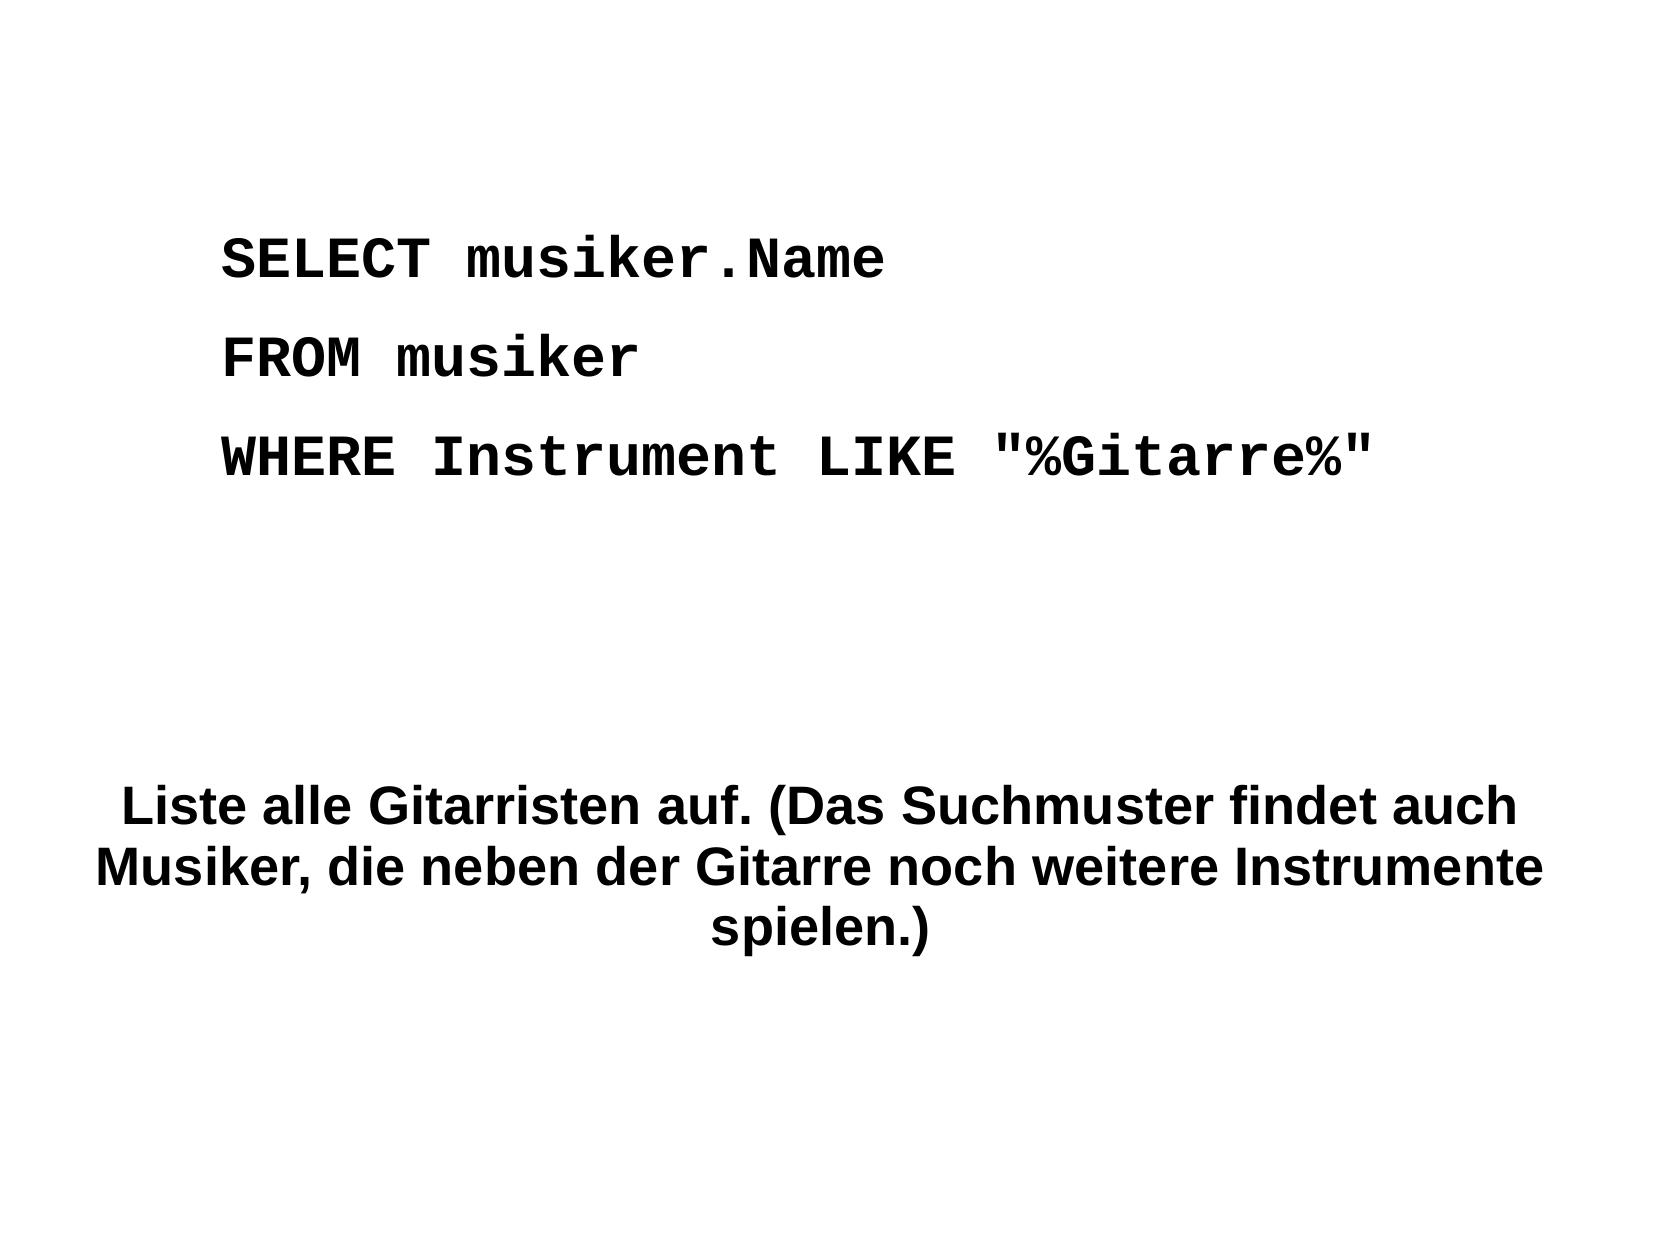

SELECT musiker.Name
FROM musiker
WHERE Instrument LIKE "%Gitarre%"
# Liste alle Gitarristen auf. (Das Suchmuster findet auch Musiker, die neben der Gitarre noch weitere Instrumente spielen.)